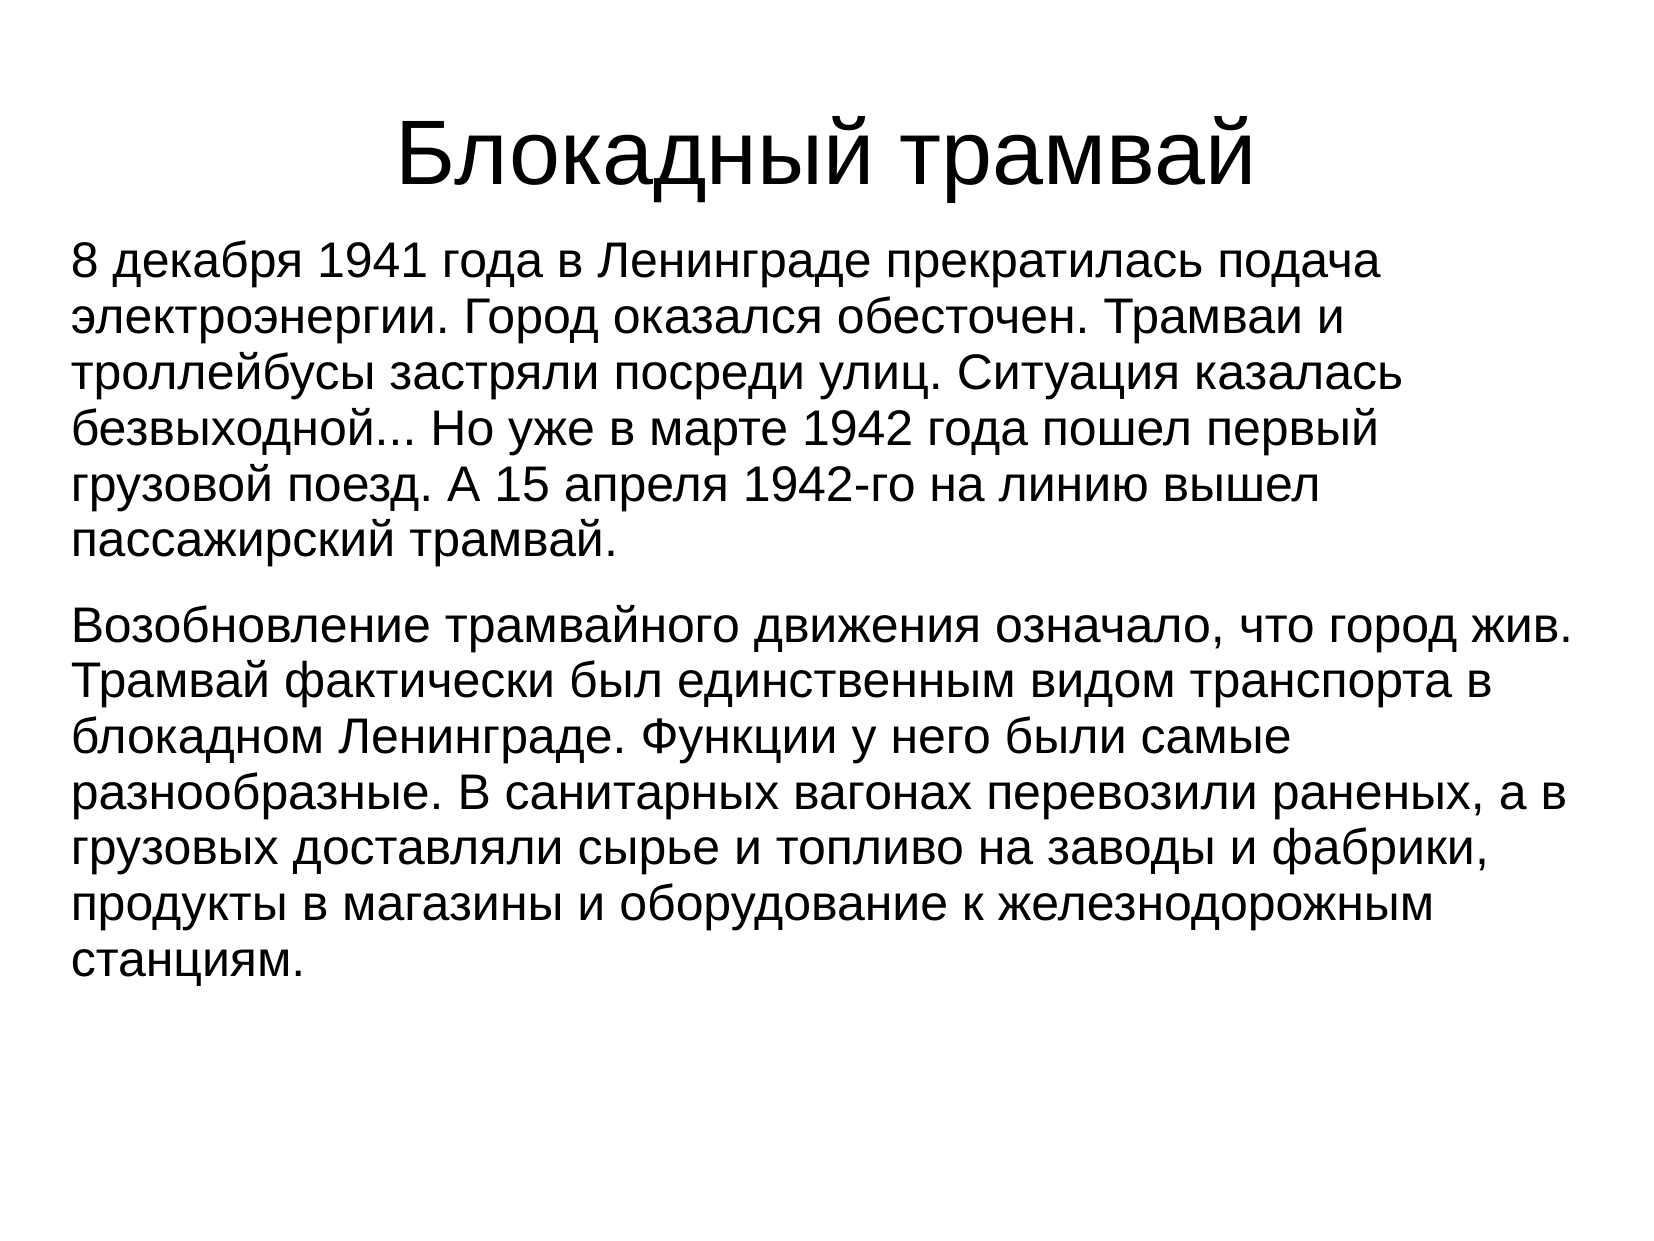

# Блокадный трамвай
8 декабря 1941 года в Ленинграде прекратилась подача электроэнергии. Город оказался обесточен. Трамваи и троллейбусы застряли посреди улиц. Ситуация казалась безвыходной... Но уже в марте 1942 года пошел первый грузовой поезд. А 15 апреля 1942-го на линию вышел пассажирский трамвай.
Возобновление трамвайного движения означало, что город жив. Трамвай фактически был единственным видом транспорта в блокадном Ленинграде. Функции у него были самые разнообразные. В санитарных вагонах перевозили раненых, а в грузовых доставляли сырье и топливо на заводы и фабрики, продукты в магазины и оборудование к железнодорожным станциям.